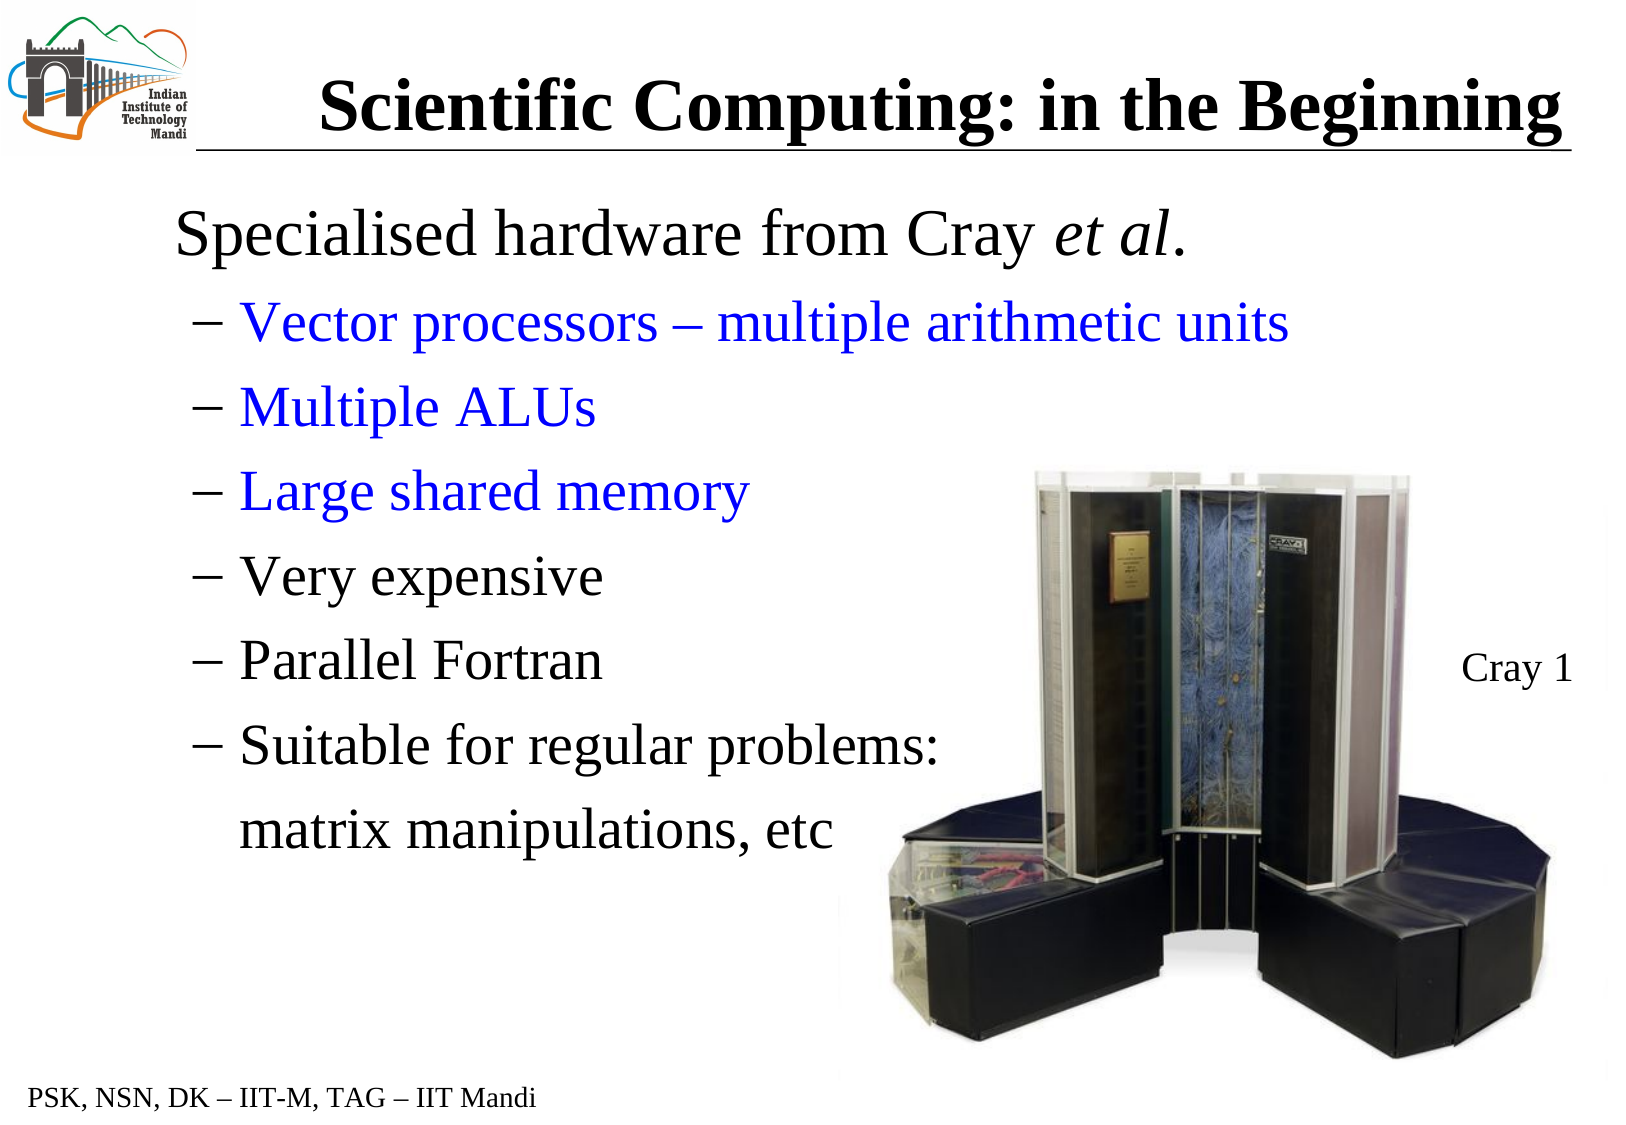

# Scientific Computing: in the Beginning
Specialised hardware from Cray et al.
Vector processors – multiple arithmetic units
Multiple ALUs
Large shared memory
Very expensive
Parallel Fortran
Suitable for regular problems:
matrix manipulations, etc
Cray 1